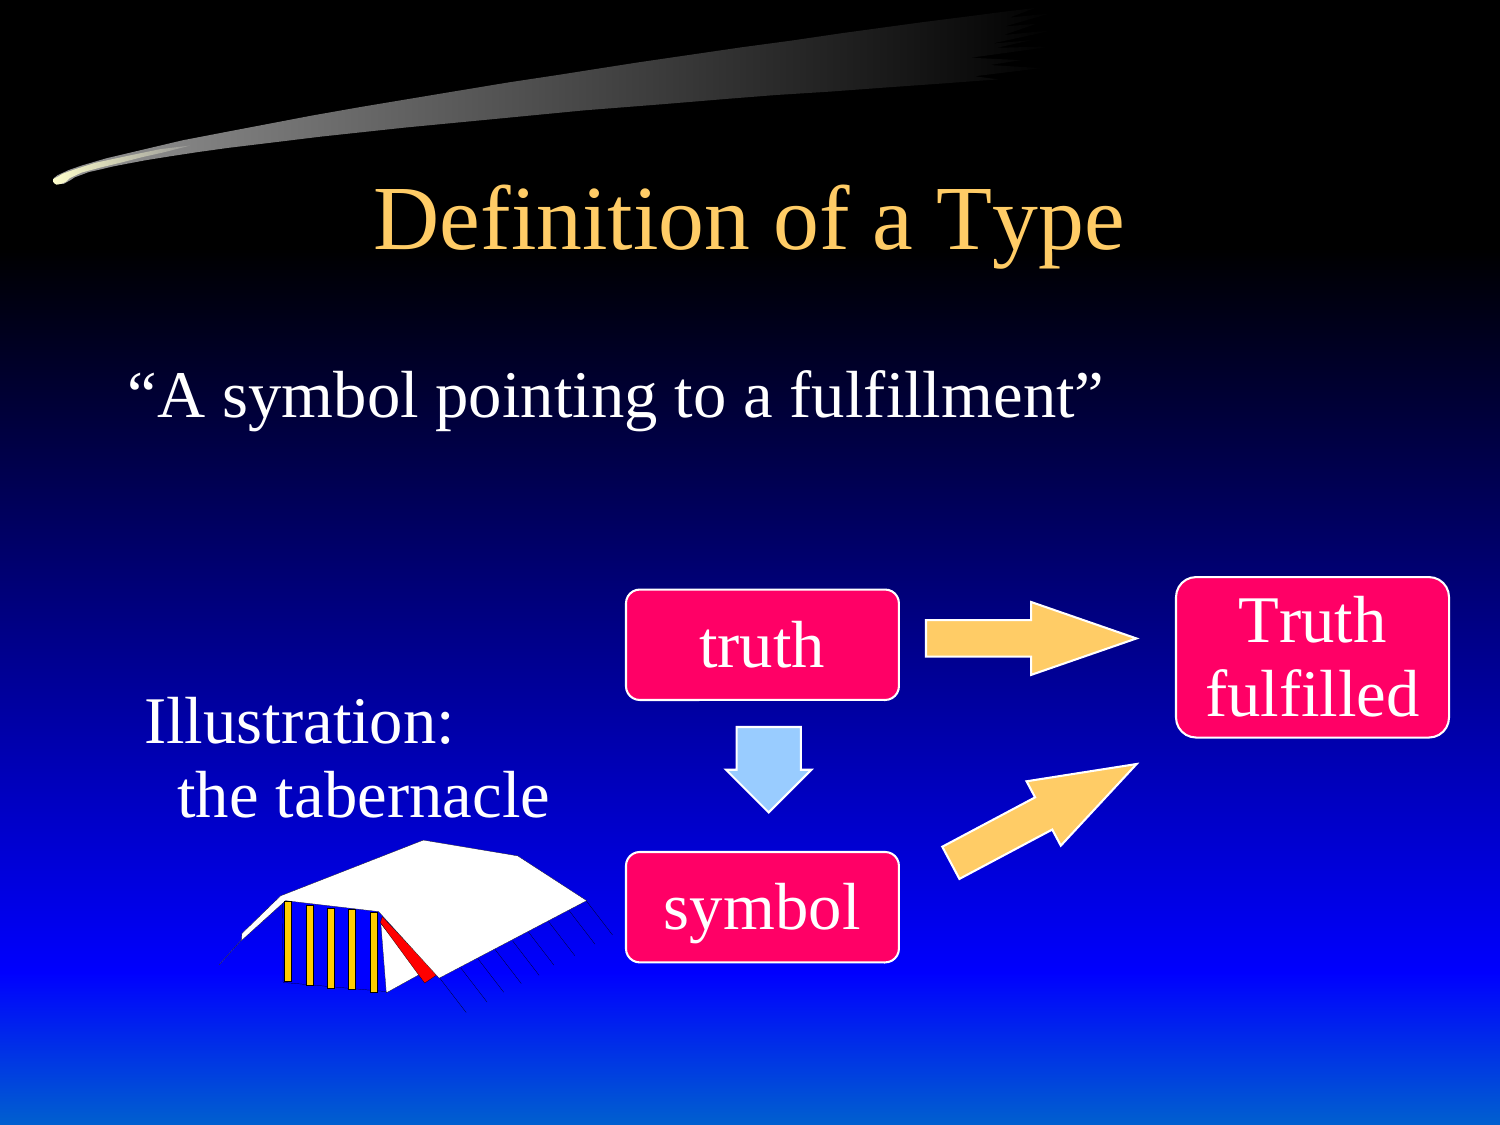

# Definition of a Type
“A symbol pointing to a fulfillment”
Truth
fulfilled
truth
symbol
 Illustration:
 the tabernacle